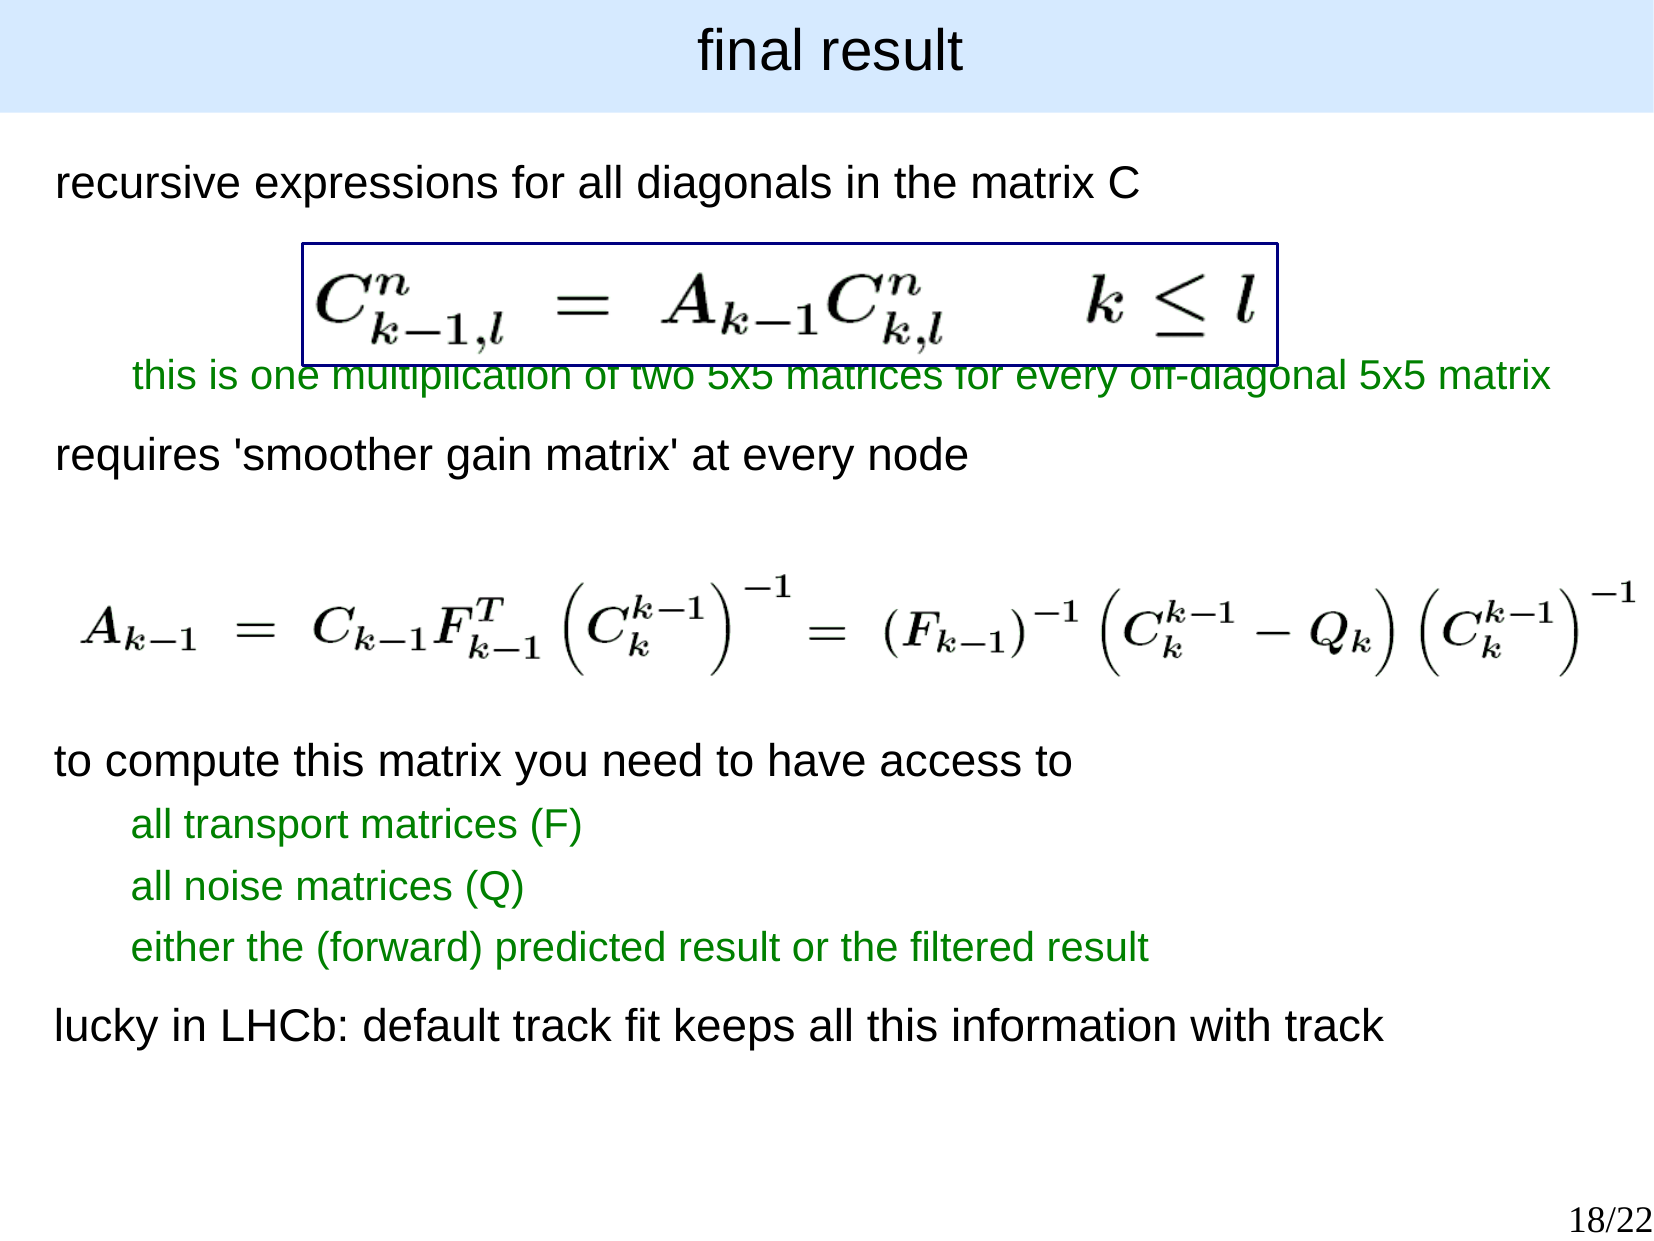

# final result
recursive expressions for all diagonals in the matrix C
this is one multiplication of two 5x5 matrices for every off-diagonal 5x5 matrix
requires 'smoother gain matrix' at every node
to compute this matrix you need to have access to
all transport matrices (F)
all noise matrices (Q)
either the (forward) predicted result or the filtered result
lucky in LHCb: default track fit keeps all this information with track
18